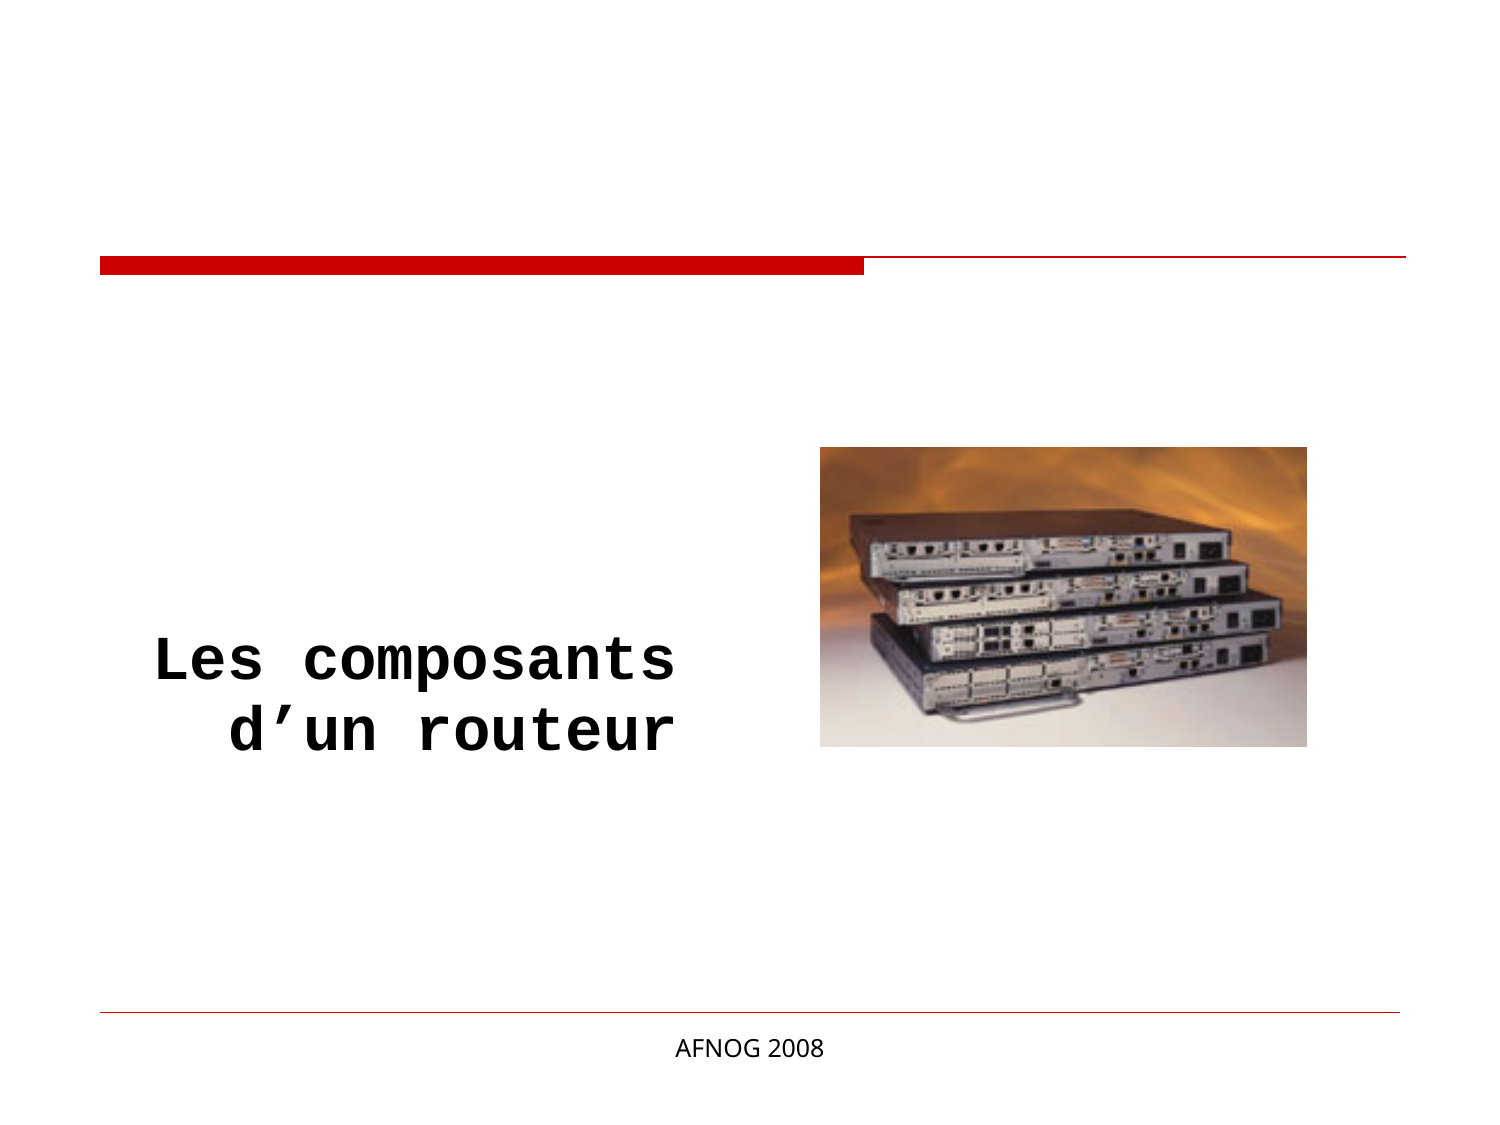

# Les composants d’un routeur
AFNOG 2008